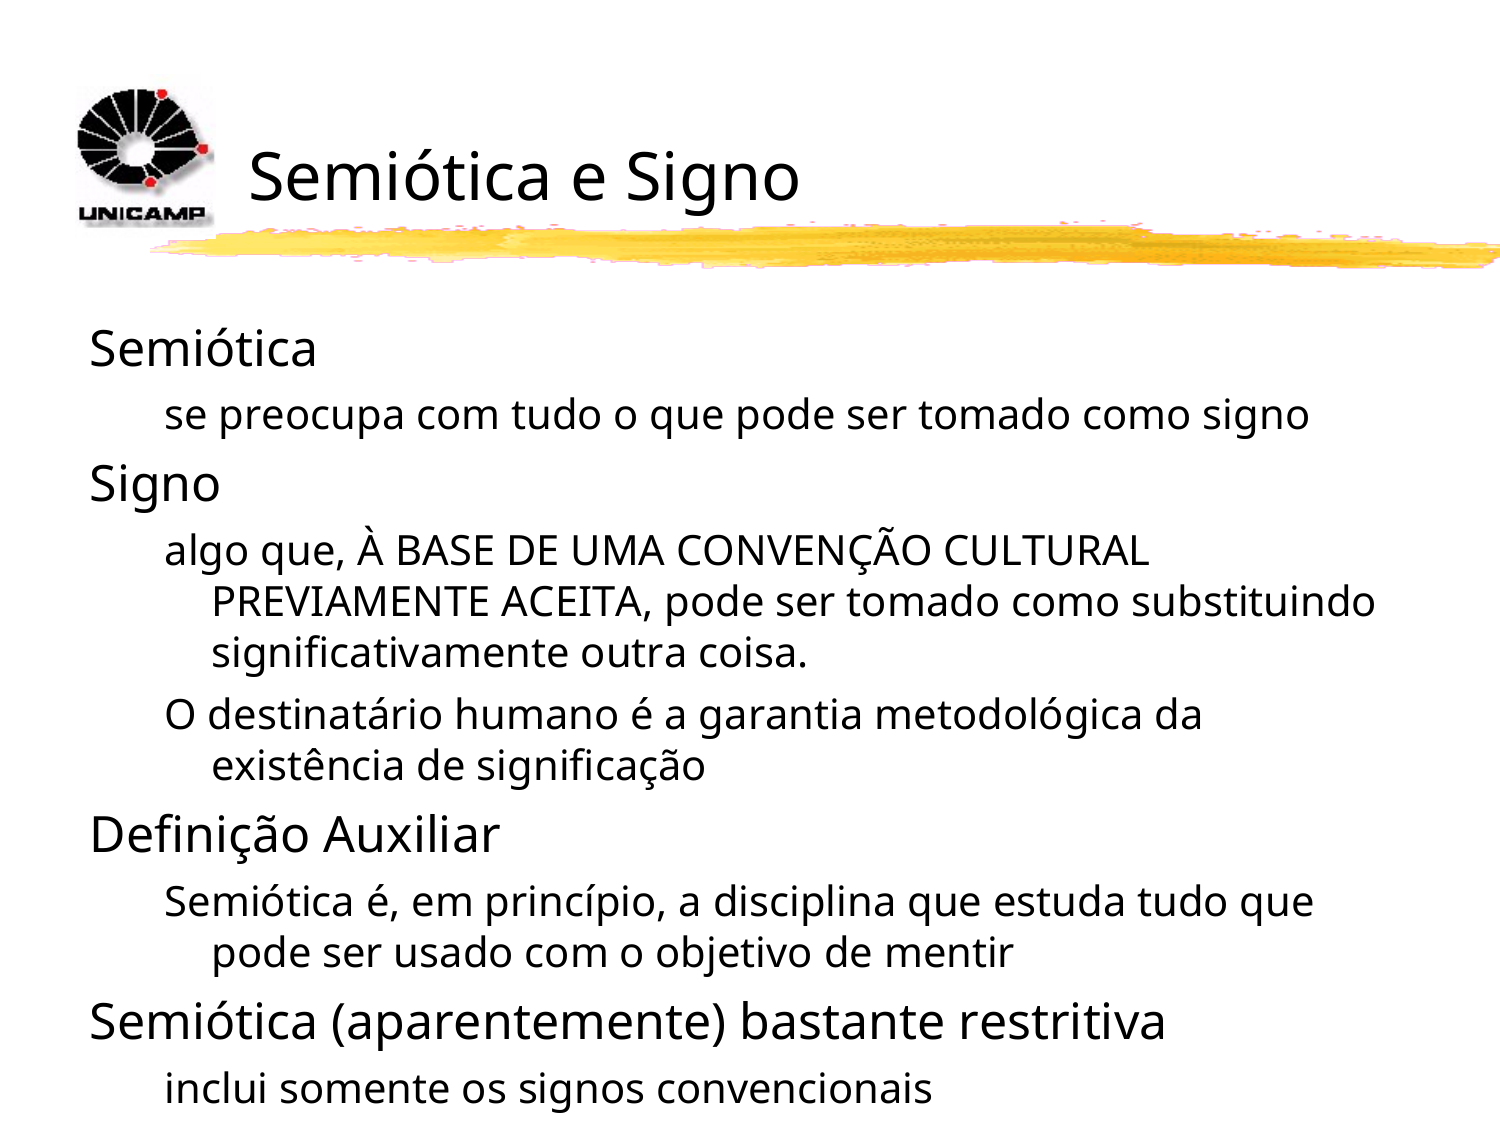

# Semiótica e Signo
Semiótica
se preocupa com tudo o que pode ser tomado como signo
Signo
algo que, À BASE DE UMA CONVENÇÃO CULTURAL PREVIAMENTE ACEITA, pode ser tomado como substituindo significativamente outra coisa.
O destinatário humano é a garantia metodológica da existência de significação
Definição Auxiliar
Semiótica é, em princípio, a disciplina que estuda tudo que pode ser usado com o objetivo de mentir
Semiótica (aparentemente) bastante restritiva
inclui somente os signos convencionais